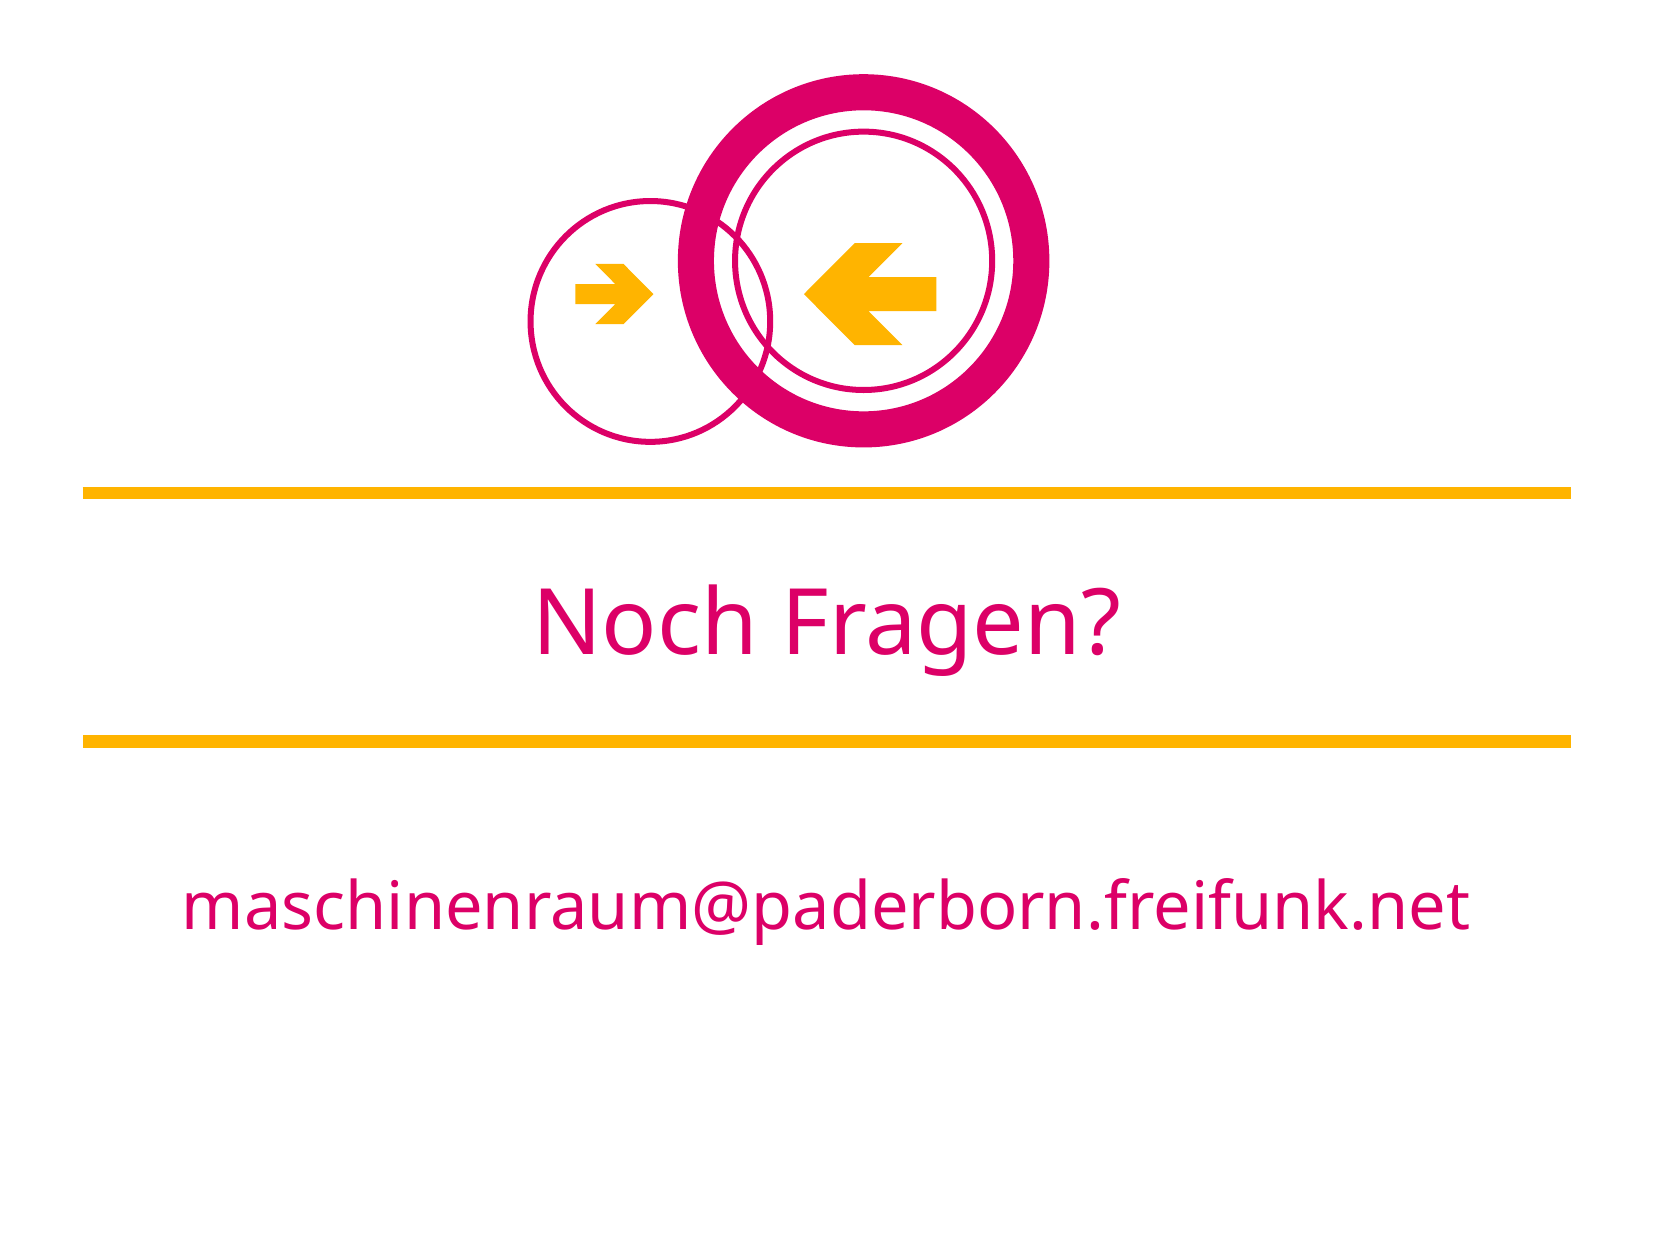

# Noch Fragen?
maschinenraum@paderborn.freifunk.net
stellt sich vor
8